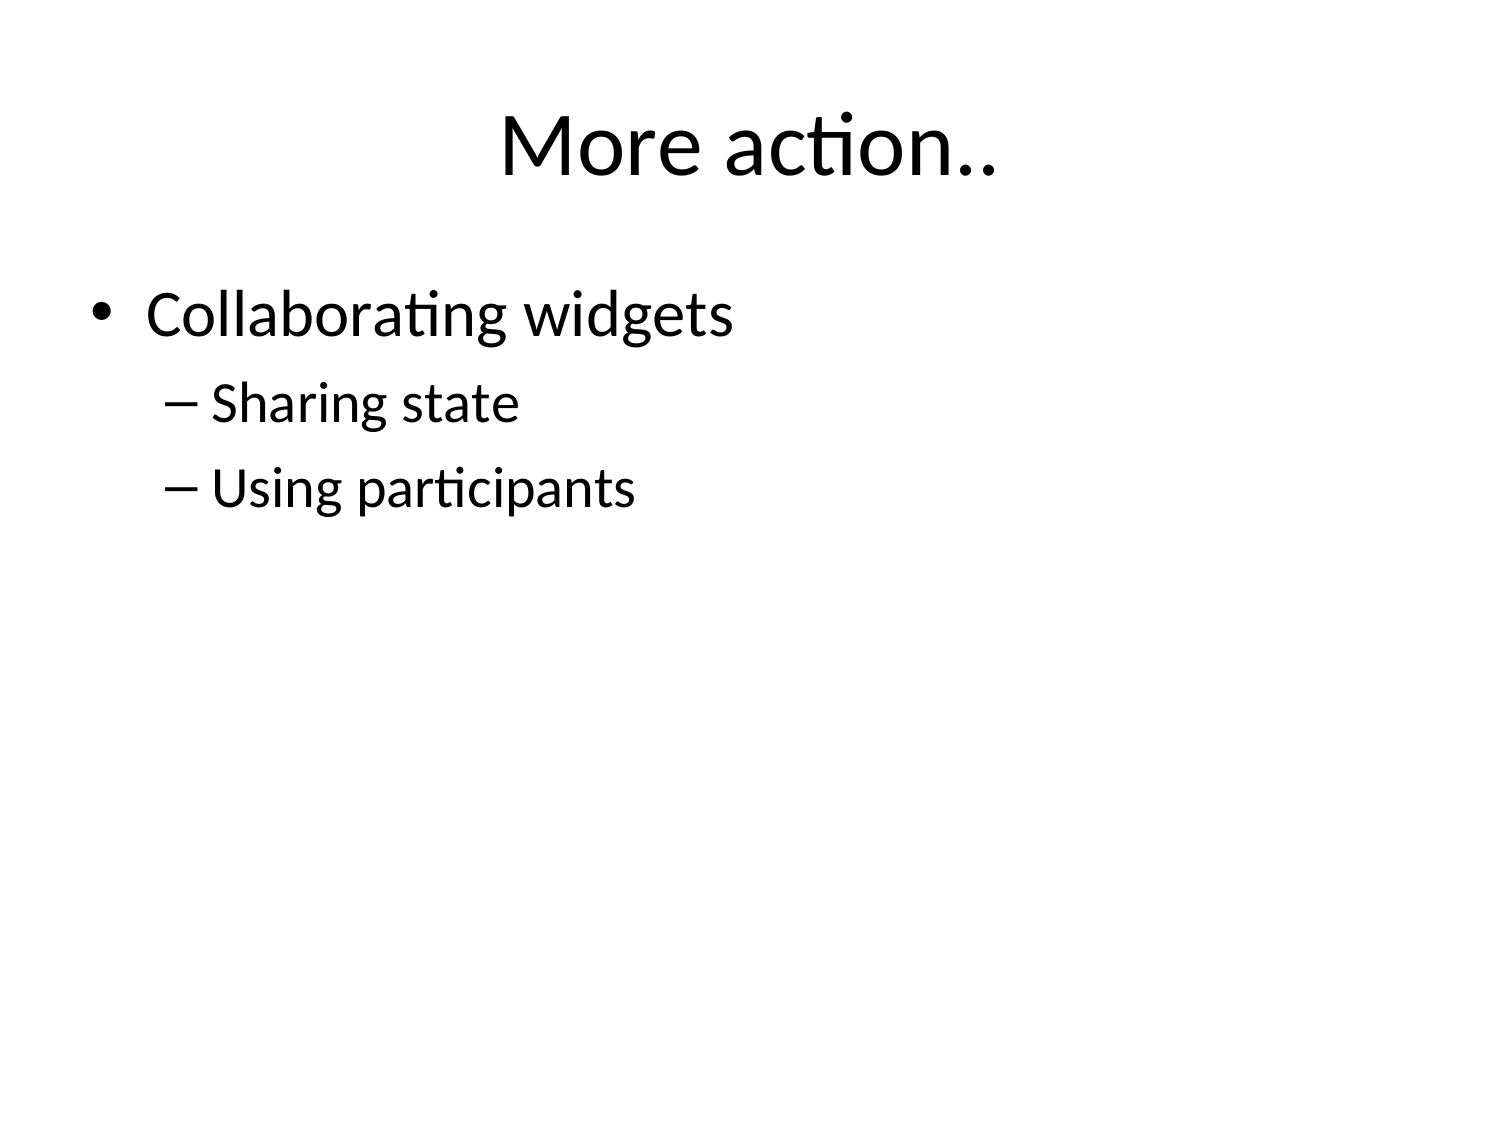

# More action..
Collaborating widgets
Sharing state
Using participants